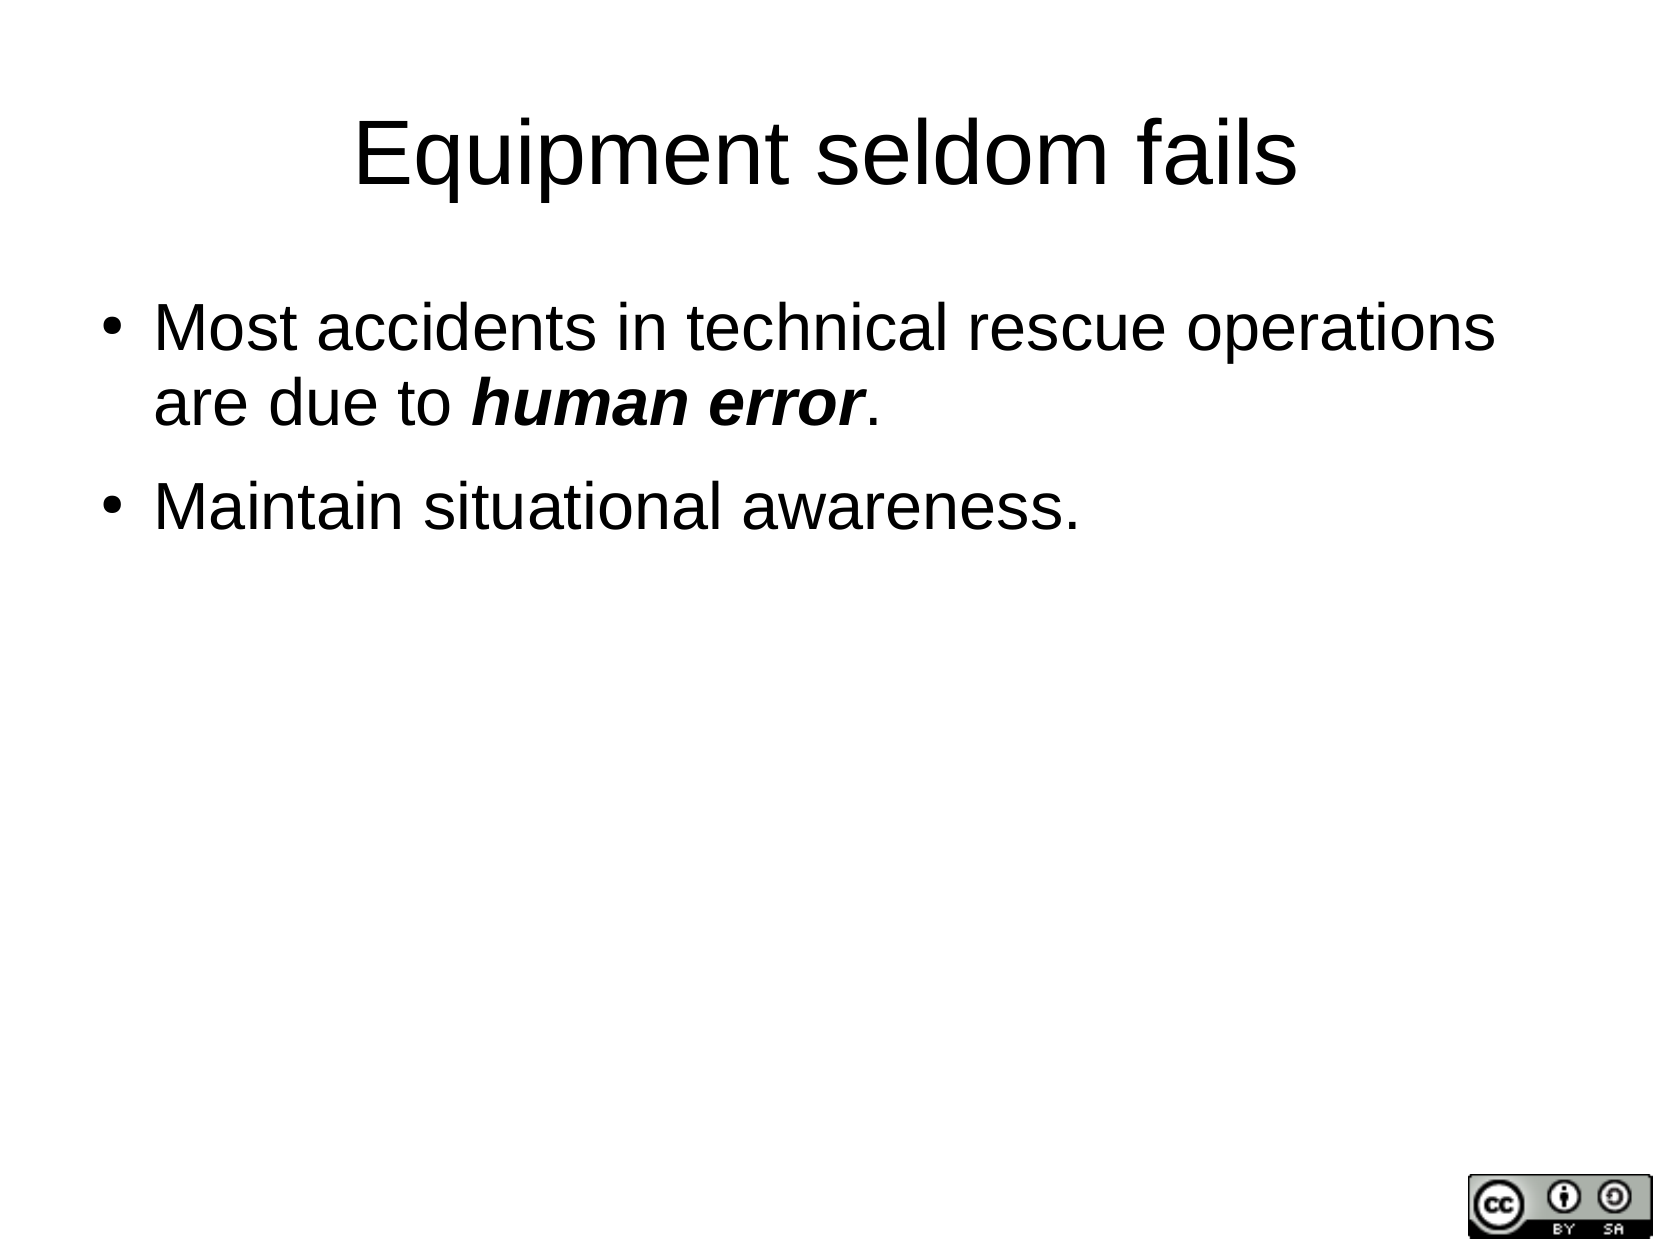

# Equipment seldom fails
Most accidents in technical rescue operations are due to human error.
Maintain situational awareness.